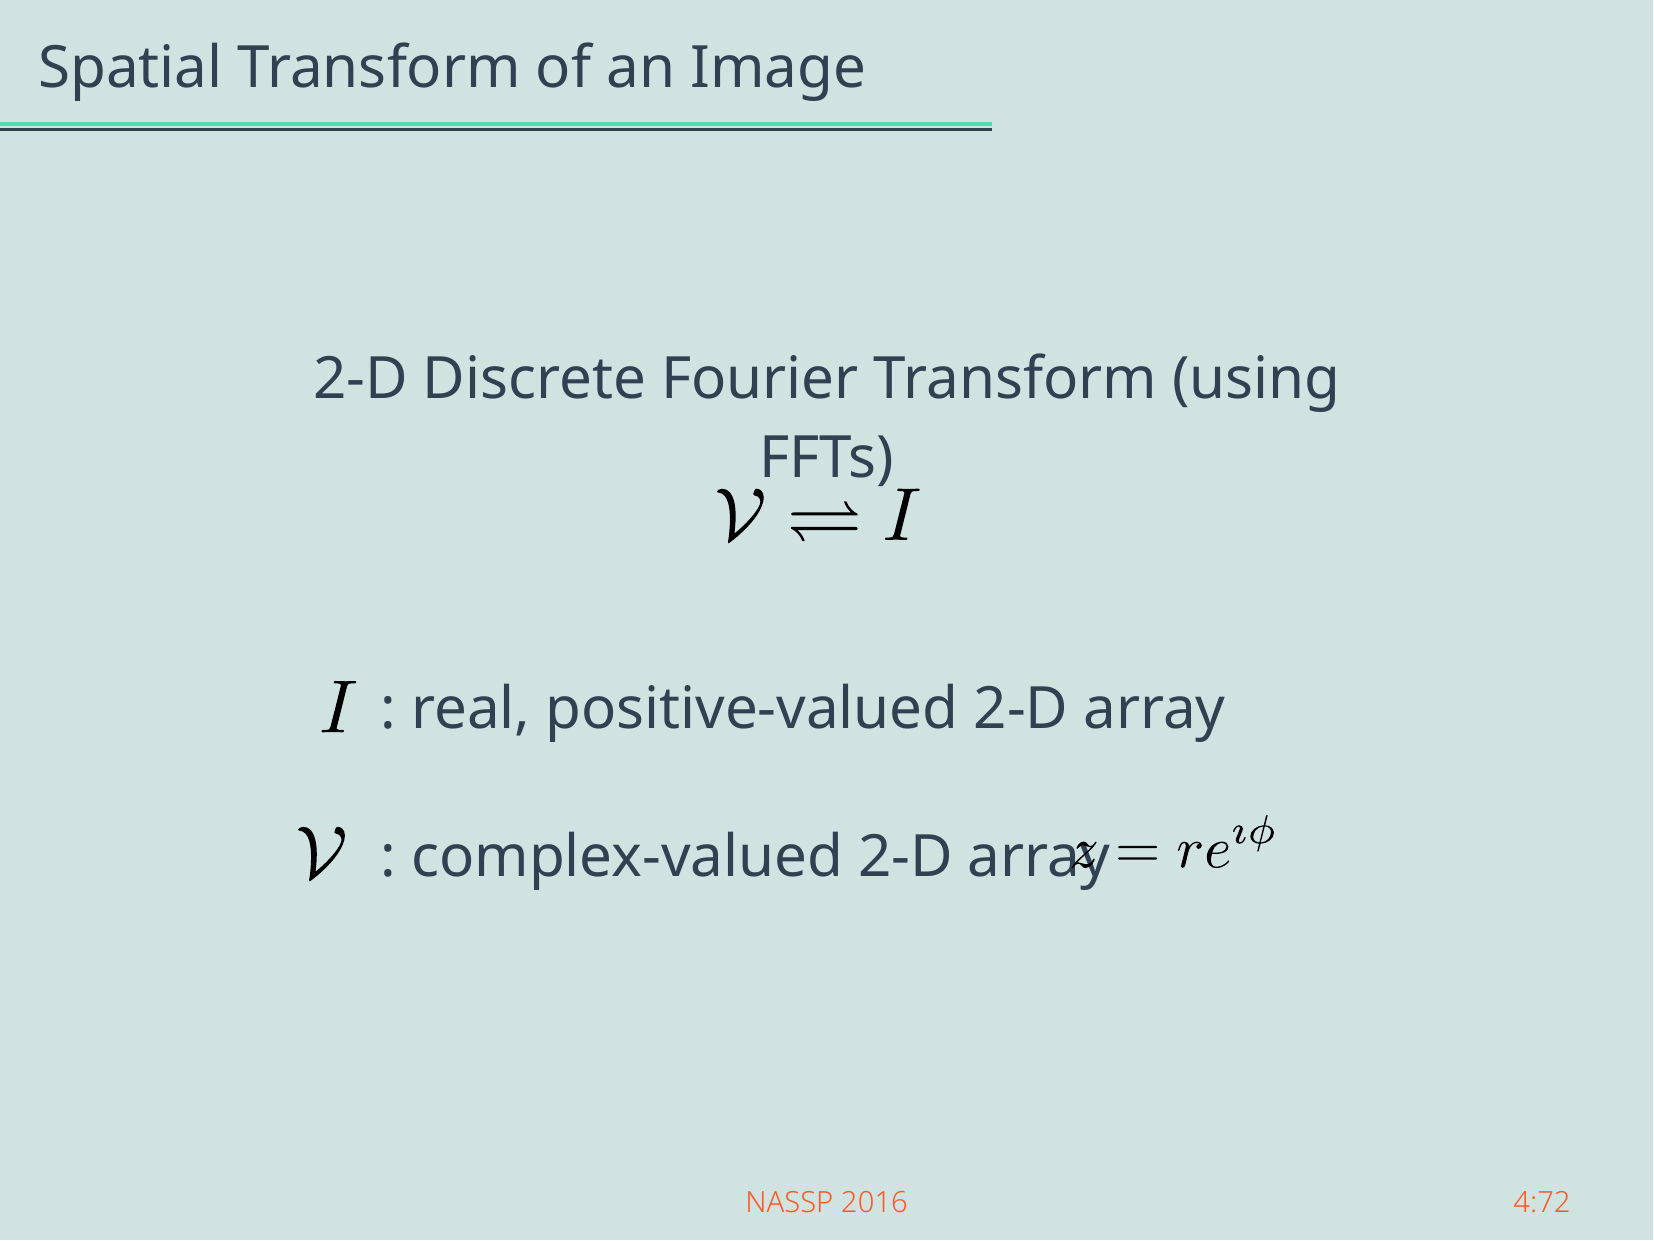

Spatial Transform of an Image
2-D Discrete Fourier Transform (using FFTs)
: real, positive-valued 2-D array
: complex-valued 2-D array
NASSP 2016
4